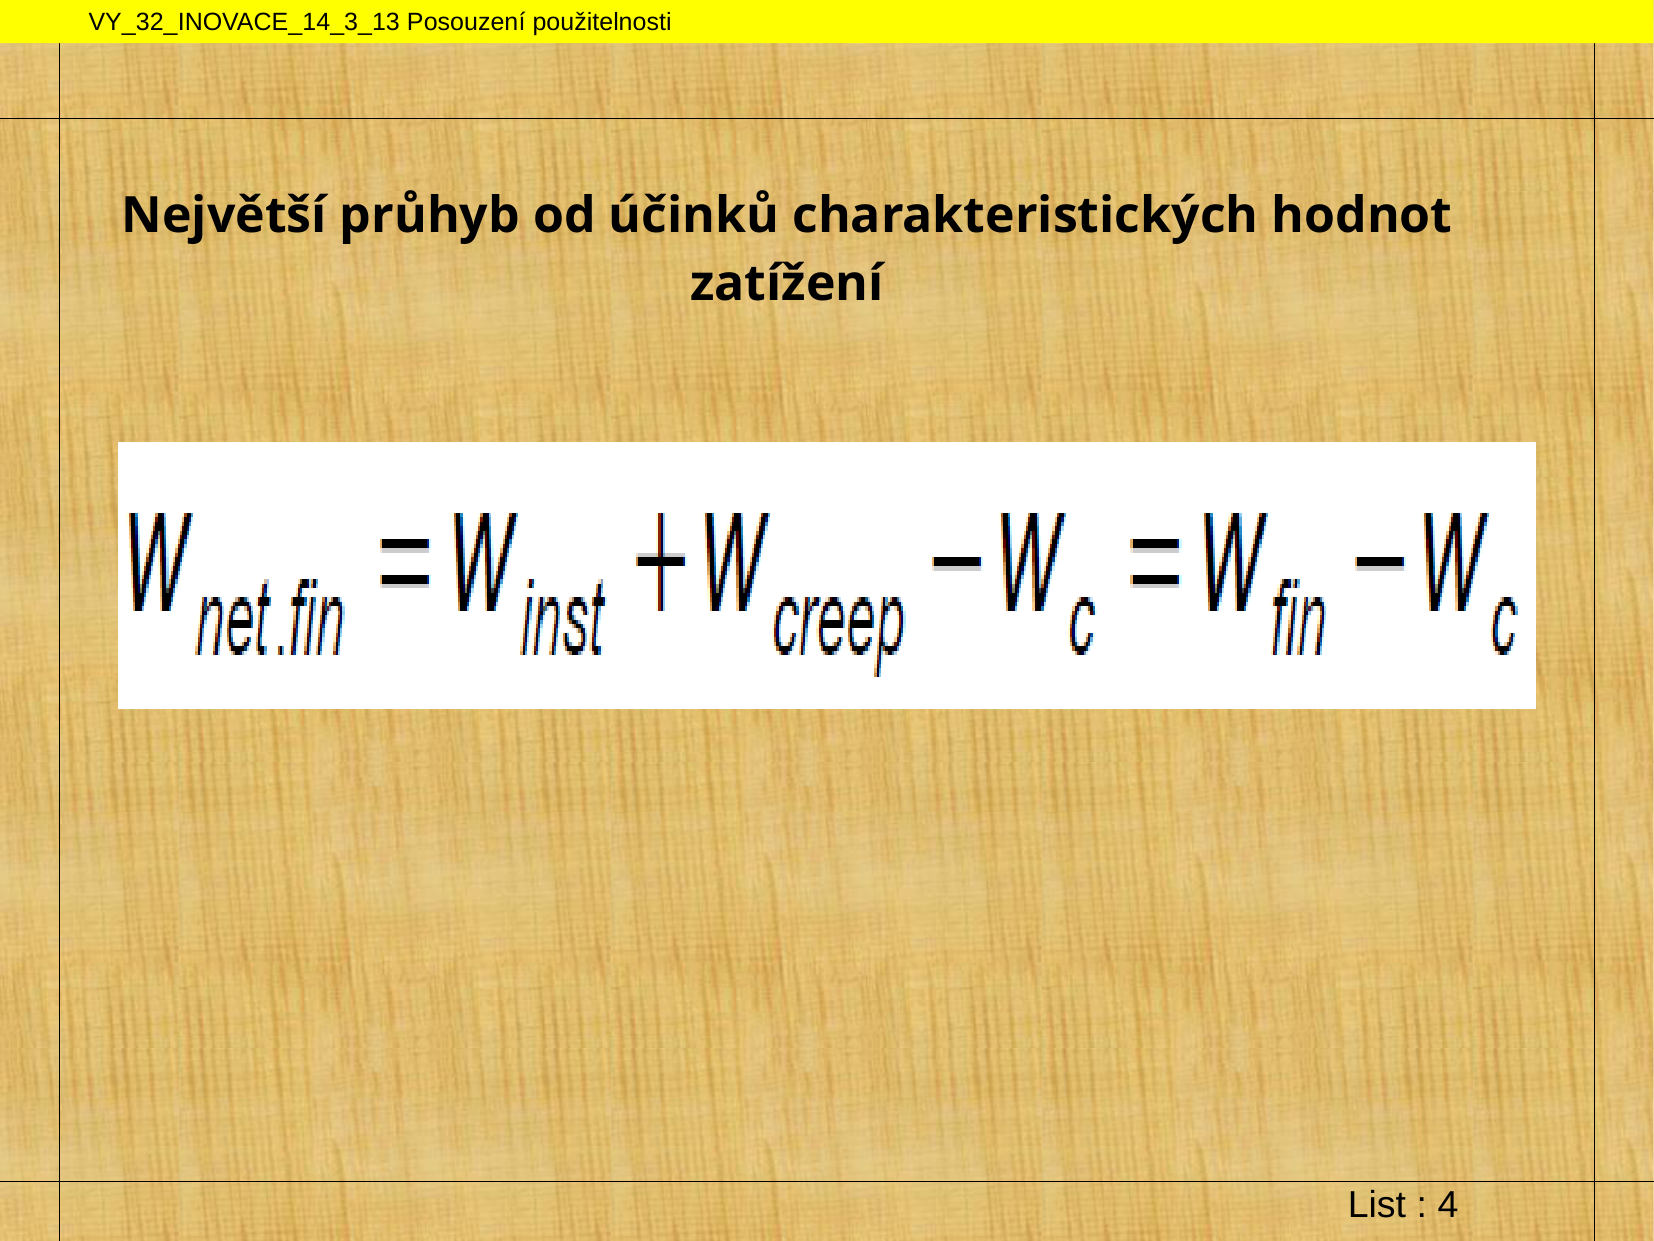

VY_32_INOVACE_14_3_13 Posouzení použitelnosti
Největší průhyb od účinků charakteristických hodnot zatížení
List :